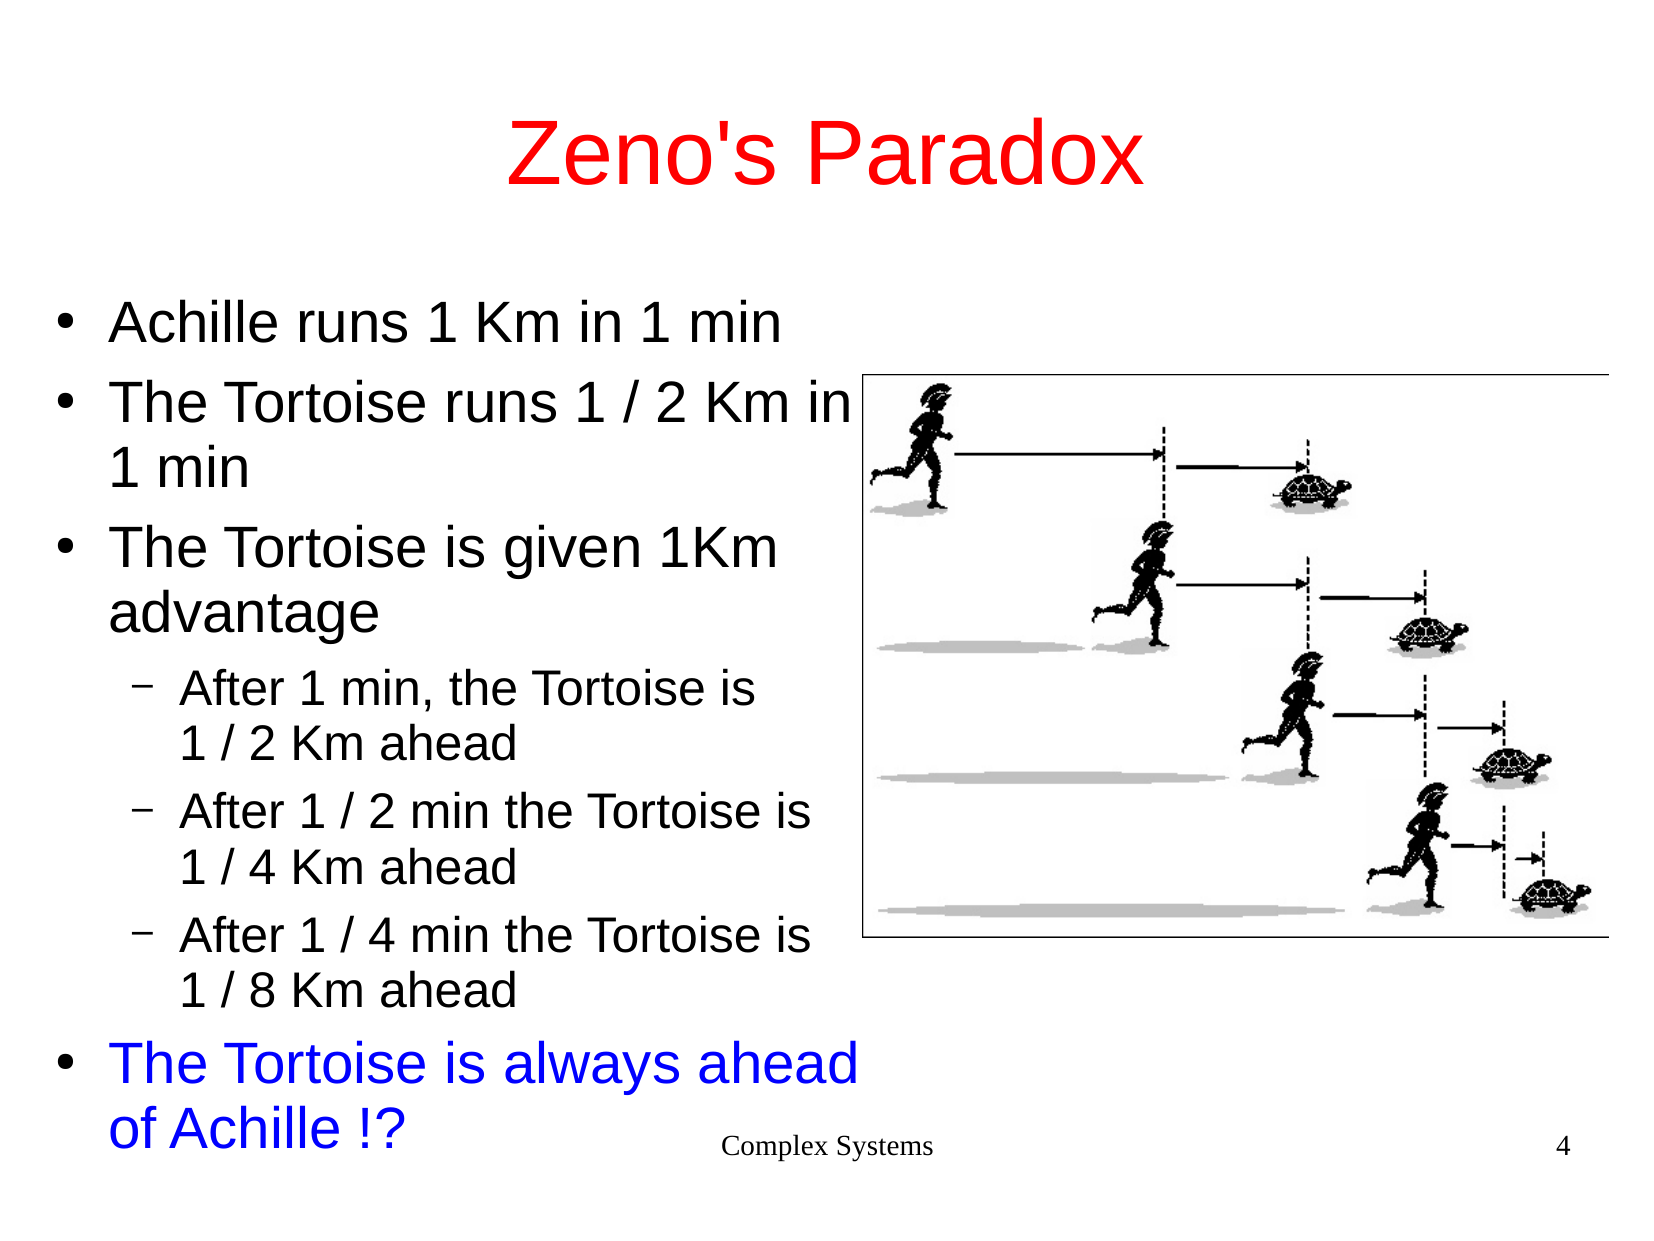

# Zeno's Paradox
Achille runs 1 Km in 1 min
The Tortoise runs 1 / 2 Km in 1 min
The Tortoise is given 1Km advantage
After 1 min, the Tortoise is 1 / 2 Km ahead
After 1 / 2 min the Tortoise is 1 / 4 Km ahead
After 1 / 4 min the Tortoise is 1 / 8 Km ahead
The Tortoise is always ahead of Achille !?
Complex Systems
4